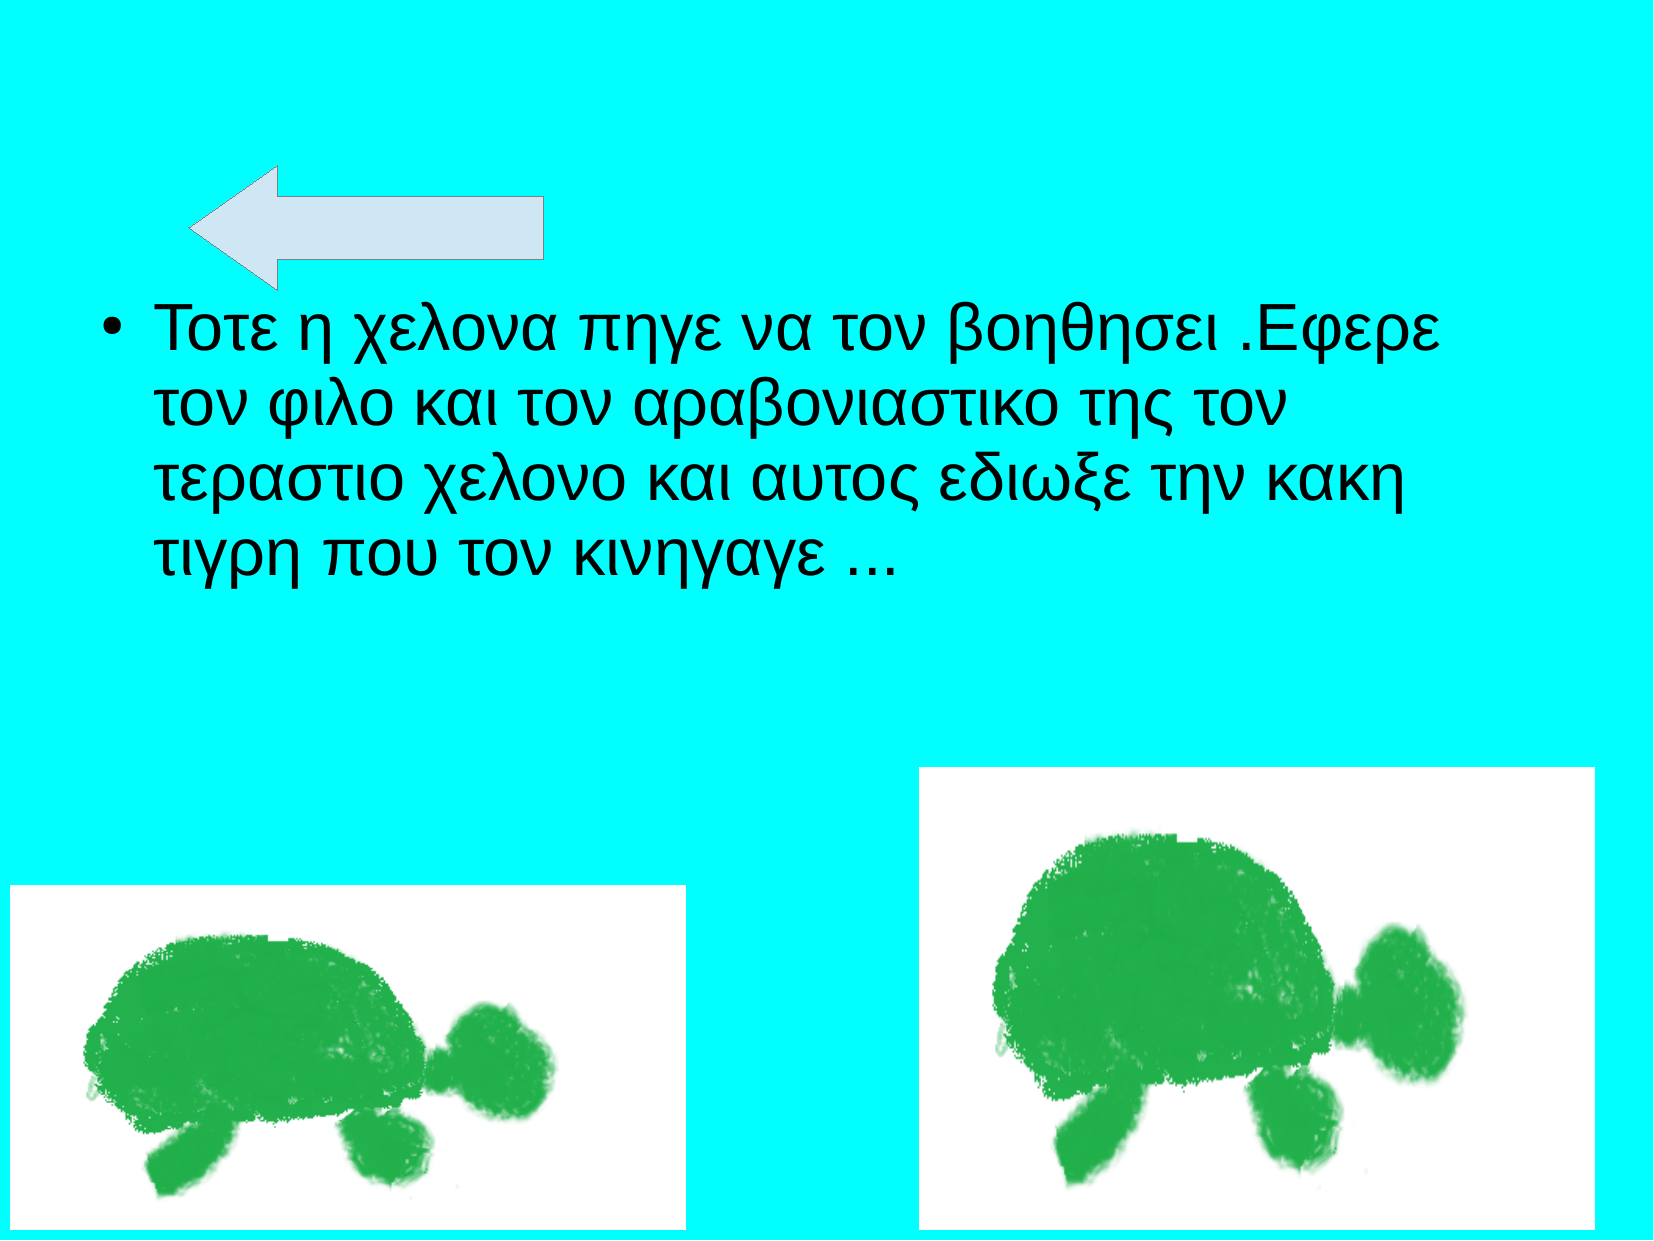

#
Τοτε η χελονα πηγε να τον βοηθησει .Εφερε τον φιλο και τον αραβονιαστικο της τον τεραστιο χελονο και αυτος εδιωξε την κακη τιγρη που τον κινηγαγε ...